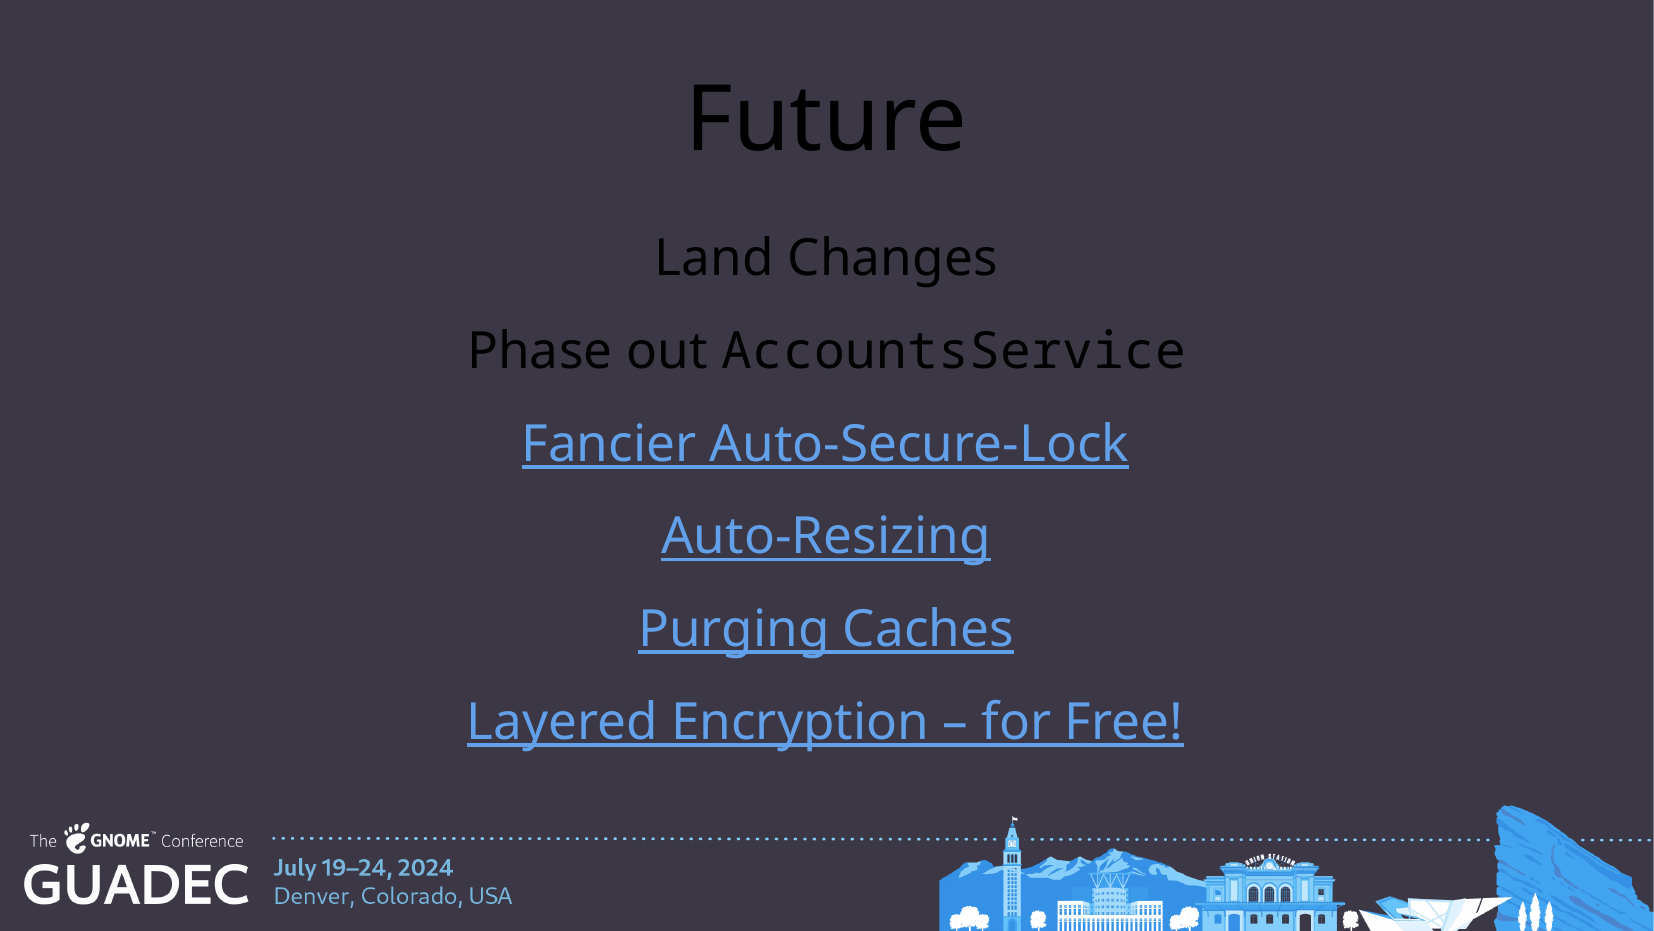

# Future
Land Changes
Phase out AccountsService
Fancier Auto-Secure-Lock
Auto-Resizing
Purging Caches
Layered Encryption – for Free!